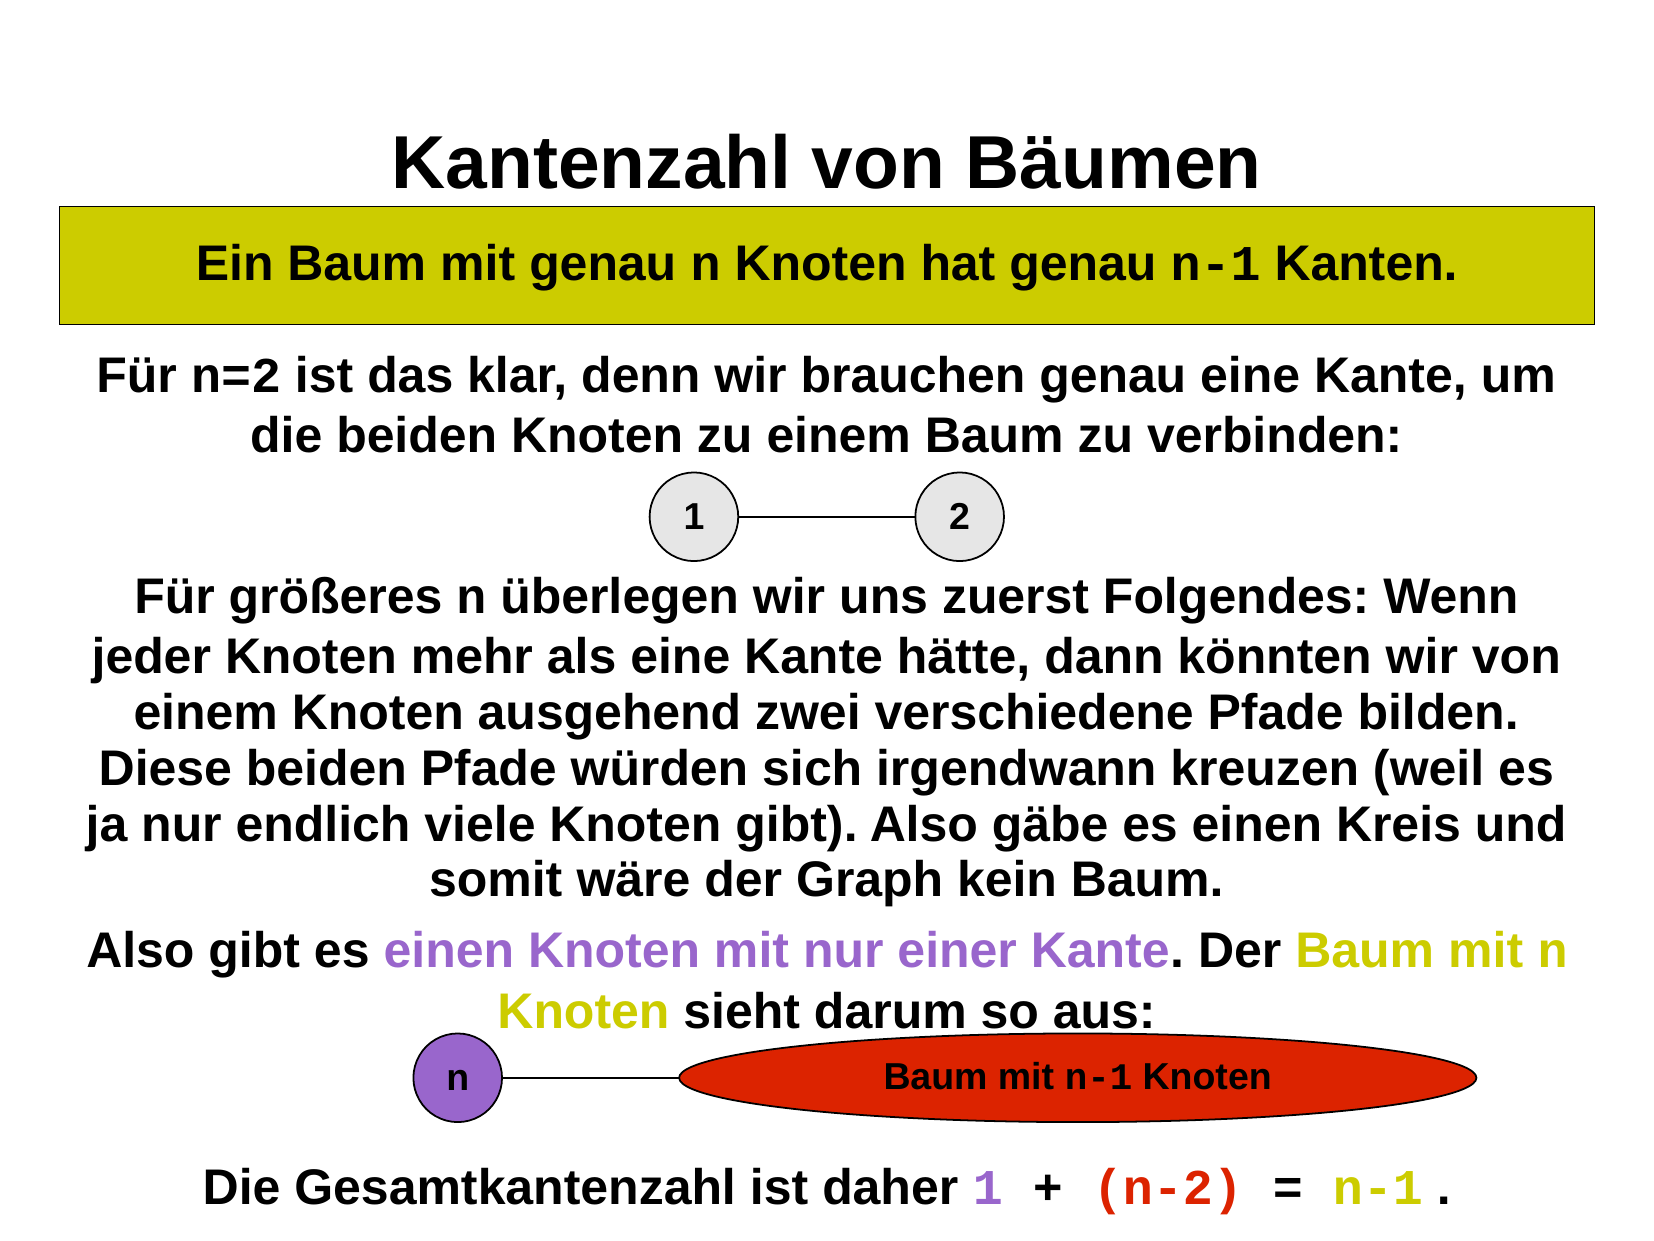

# Kantenzahl von Bäumen
Ein Baum mit genau n Knoten hat genau n-1 Kanten.
Für n=2 ist das klar, denn wir brauchen genau eine Kante, um die beiden Knoten zu einem Baum zu verbinden:
1
2
Für größeres n überlegen wir uns zuerst Folgendes: Wenn jeder Knoten mehr als eine Kante hätte, dann könnten wir von einem Knoten ausgehend zwei verschiedene Pfade bilden. Diese beiden Pfade würden sich irgendwann kreuzen (weil es ja nur endlich viele Knoten gibt). Also gäbe es einen Kreis und somit wäre der Graph kein Baum.
Also gibt es einen Knoten mit nur einer Kante. Der Baum mit n Knoten sieht darum so aus:
n
Baum mit n-1 Knoten
Die Gesamtkantenzahl ist daher 1 + (n-2) = n-1 .